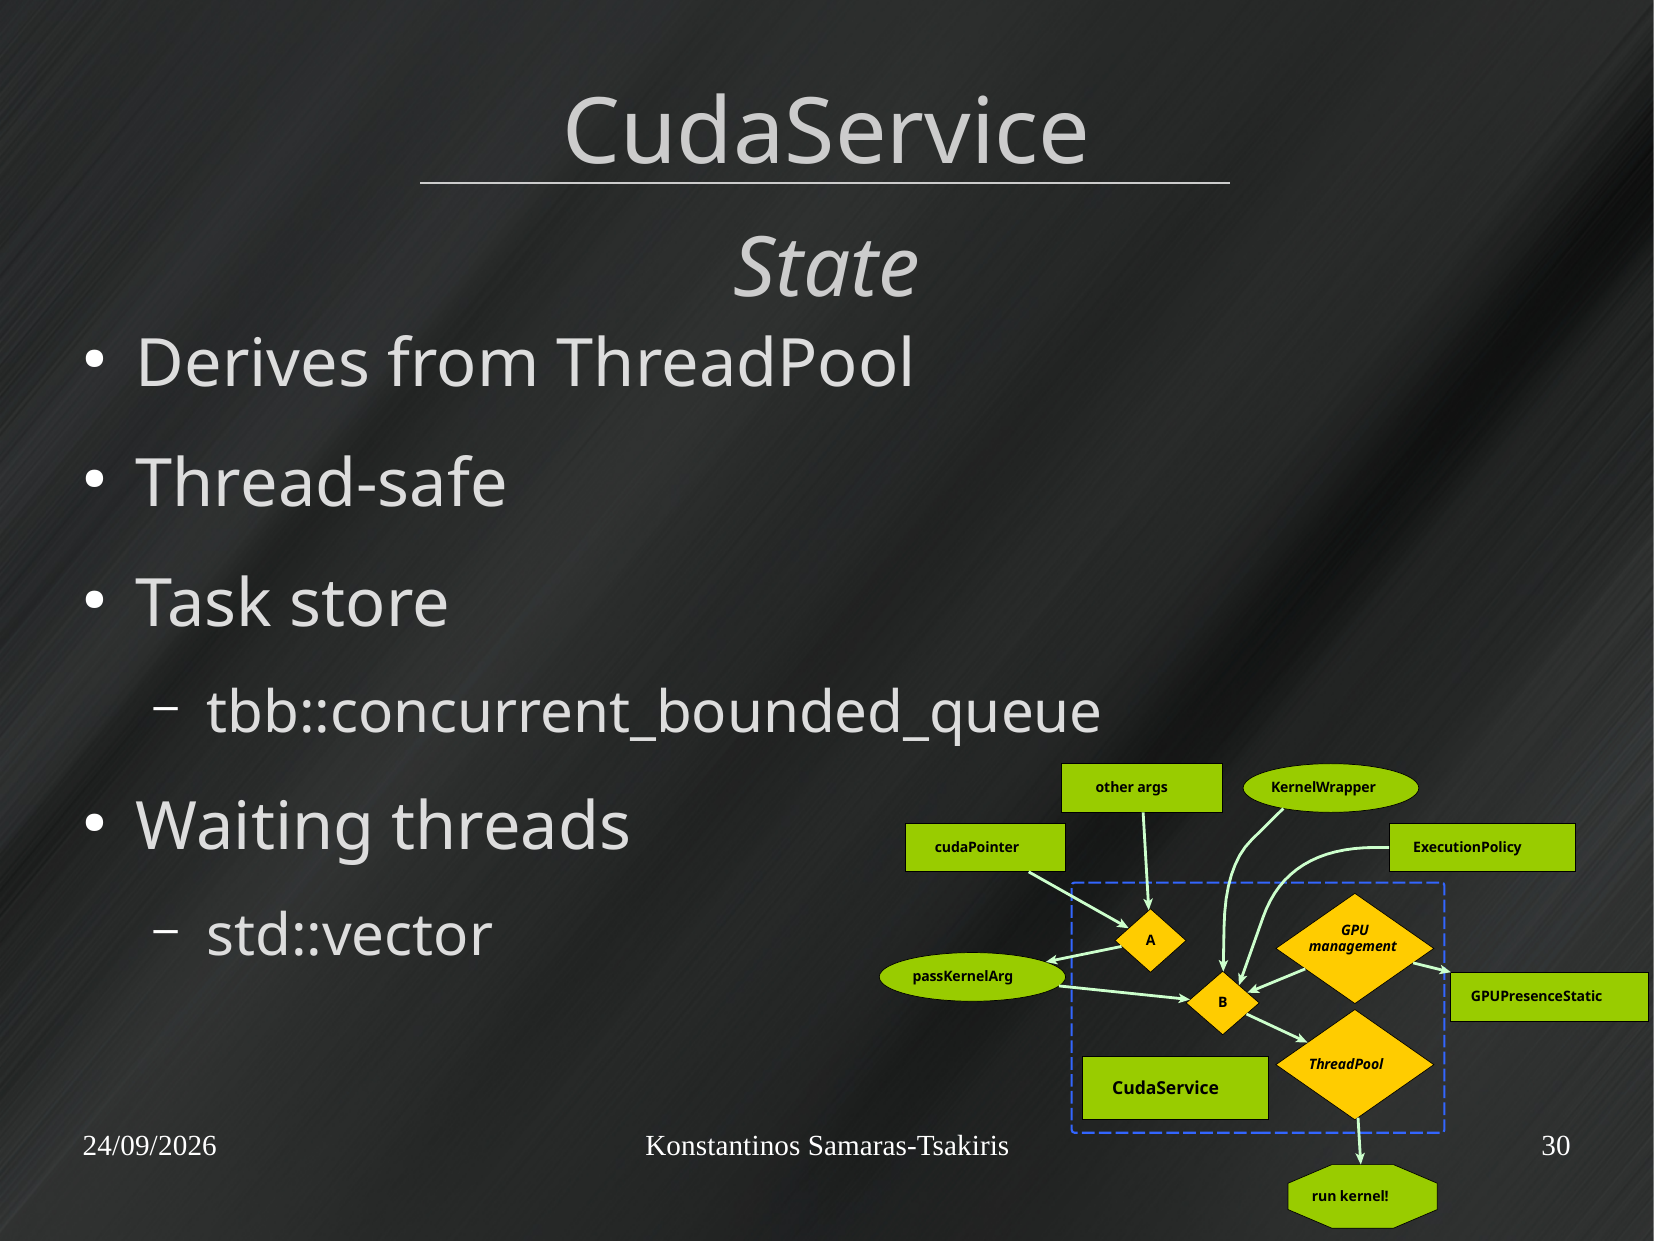

# CudaService State
Derives from ThreadPool
Thread-safe
Task store
tbb::concurrent_bounded_queue
Waiting threads
std::vector
Konstantinos Samaras-Tsakiris
30